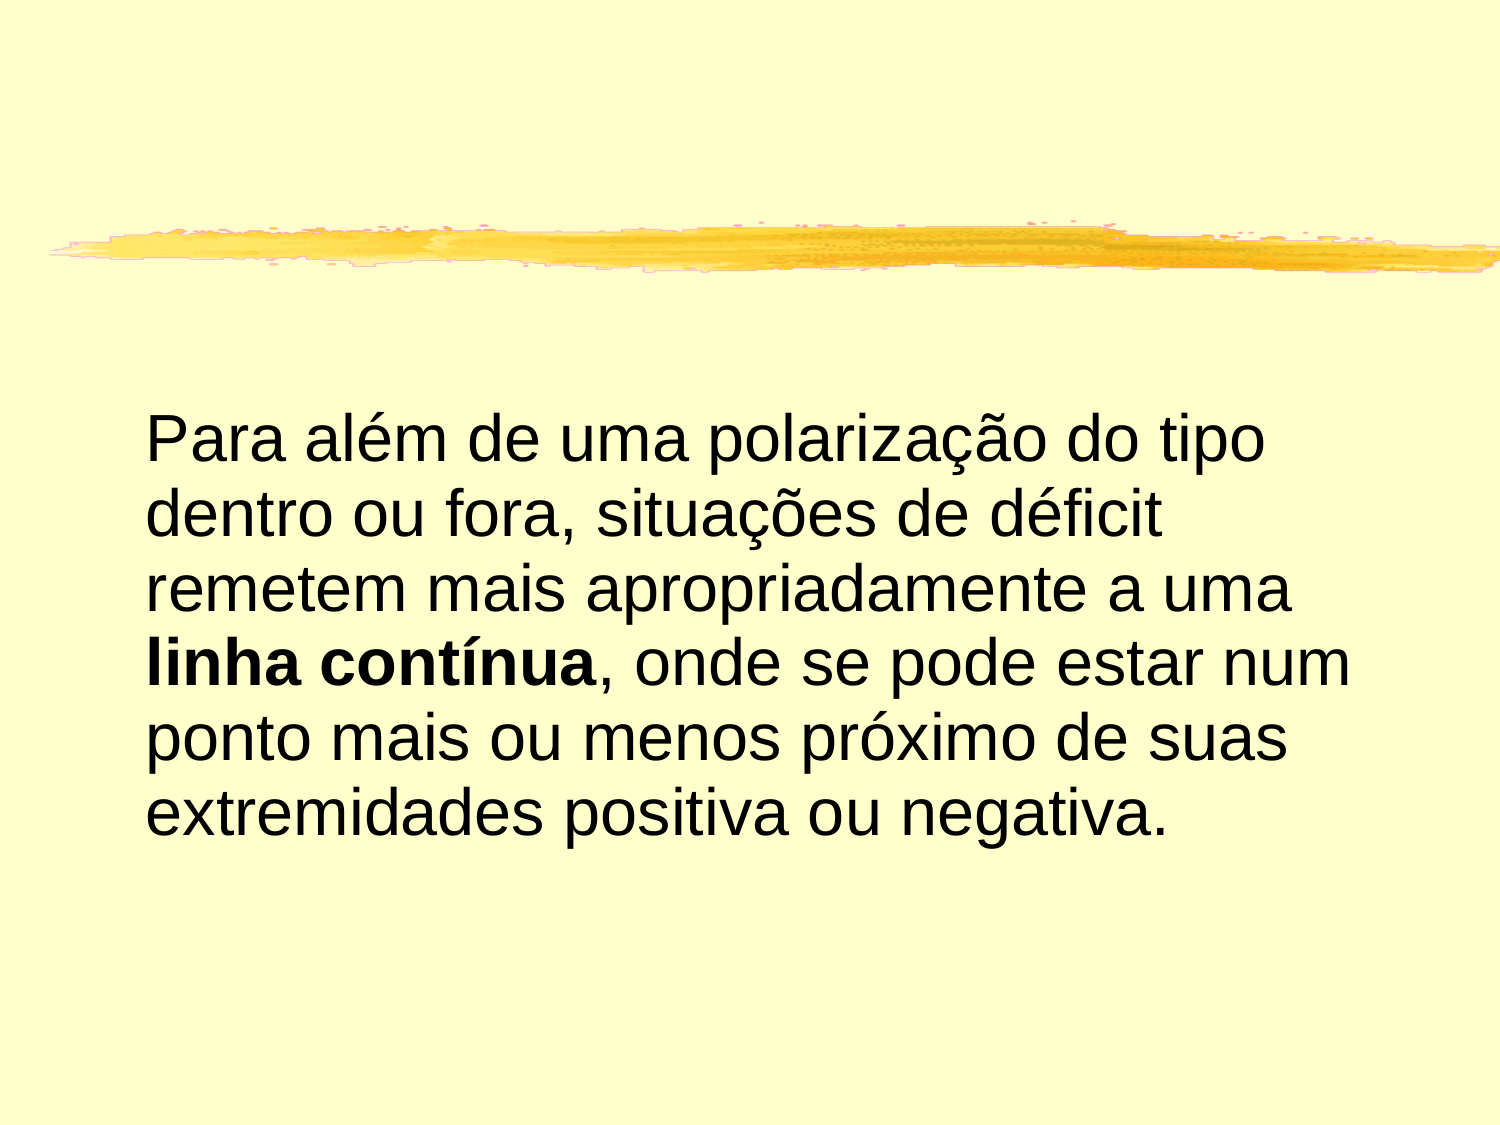

#
	Para além de uma polarização do tipo dentro ou fora, situações de déficit remetem mais apropriadamente a uma linha contínua, onde se pode estar num ponto mais ou menos próximo de suas extremidades positiva ou negativa.